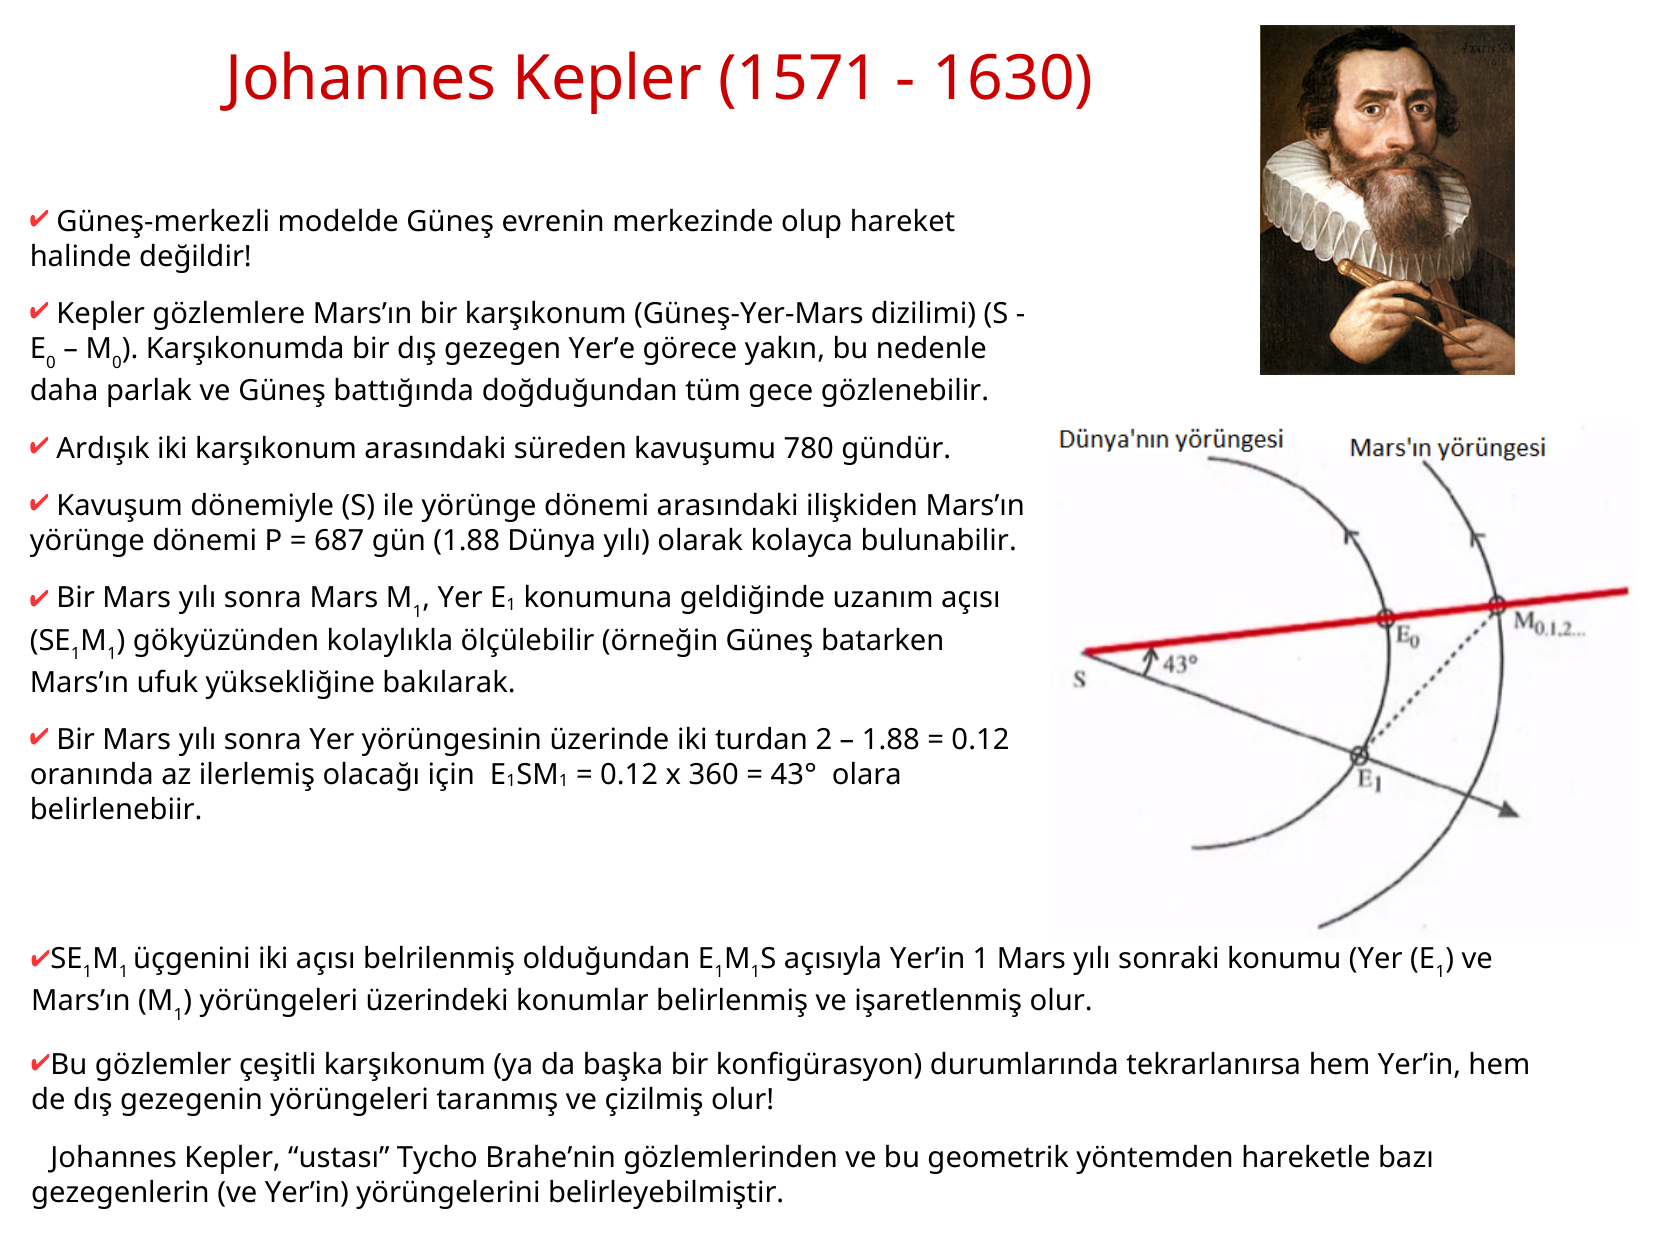

# Johannes Kepler (1571 - 1630)
 Güneş-merkezli modelde Güneş evrenin merkezinde olup hareket halinde değildir!
 Kepler gözlemlere Mars’ın bir karşıkonum (Güneş-Yer-Mars dizilimi) (S - E0 – M0). Karşıkonumda bir dış gezegen Yer’e görece yakın, bu nedenle daha parlak ve Güneş battığında doğduğundan tüm gece gözlenebilir.
 Ardışık iki karşıkonum arasındaki süreden kavuşumu 780 gündür.
 Kavuşum dönemiyle (S) ile yörünge dönemi arasındaki ilişkiden Mars’ın yörünge dönemi P = 687 gün (1.88 Dünya yılı) olarak kolayca bulunabilir.
 Bir Mars yılı sonra Mars M1, Yer E1 konumuna geldiğinde uzanım açısı (SE1M1) gökyüzünden kolaylıkla ölçülebilir (örneğin Güneş batarken Mars’ın ufuk yüksekliğine bakılarak.
 Bir Mars yılı sonra Yer yörüngesinin üzerinde iki turdan 2 – 1.88 = 0.12 oranında az ilerlemiş olacağı için E1SM1 = 0.12 x 360 = 43° olara belirlenebiir.
SE1M1 üçgenini iki açısı belrilenmiş olduğundan E1M1S açısıyla Yer’in 1 Mars yılı sonraki konumu (Yer (E1) ve Mars’ın (M1) yörüngeleri üzerindeki konumlar belirlenmiş ve işaretlenmiş olur.
Bu gözlemler çeşitli karşıkonum (ya da başka bir konfigürasyon) durumlarında tekrarlanırsa hem Yer’in, hem de dış gezegenin yörüngeleri taranmış ve çizilmiş olur!
Johannes Kepler, “ustası” Tycho Brahe’nin gözlemlerinden ve bu geometrik yöntemden hareketle bazı gezegenlerin (ve Yer’in) yörüngelerini belirleyebilmiştir.